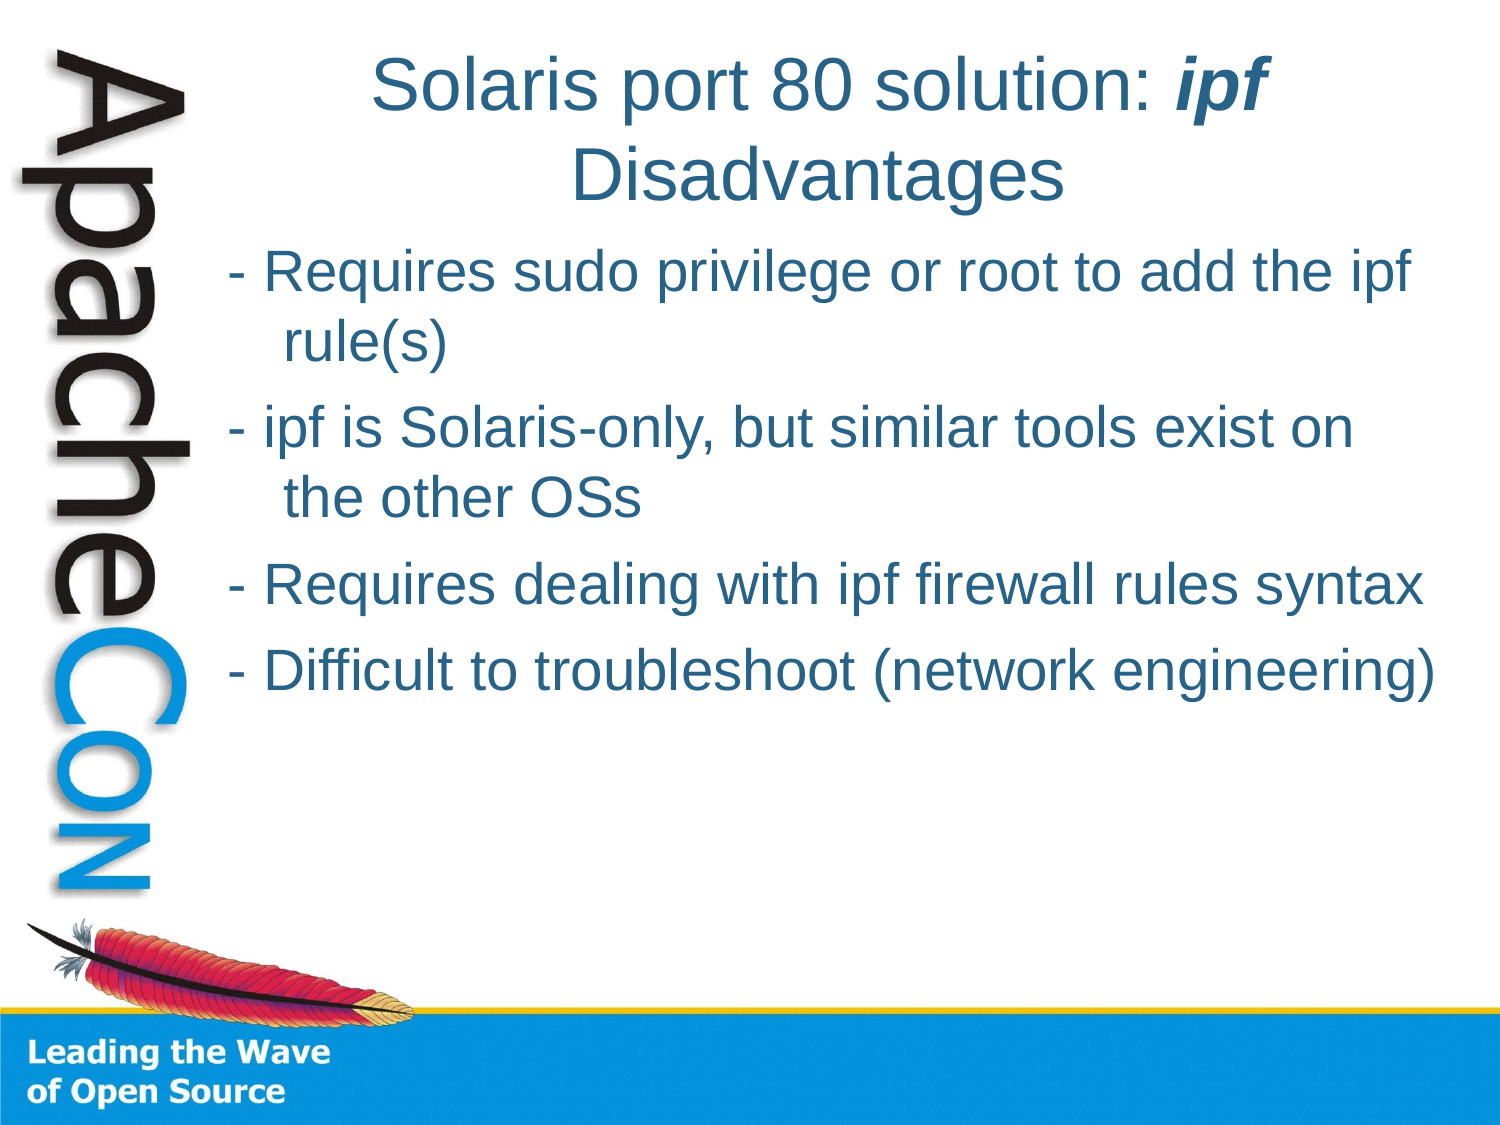

# Solaris port 80 solution: ipf Disadvantages
- Requires sudo privilege or root to add the ipf rule(s)
- ipf is Solaris-only, but similar tools exist on the other OSs
- Requires dealing with ipf firewall rules syntax
- Difficult to troubleshoot (network engineering)